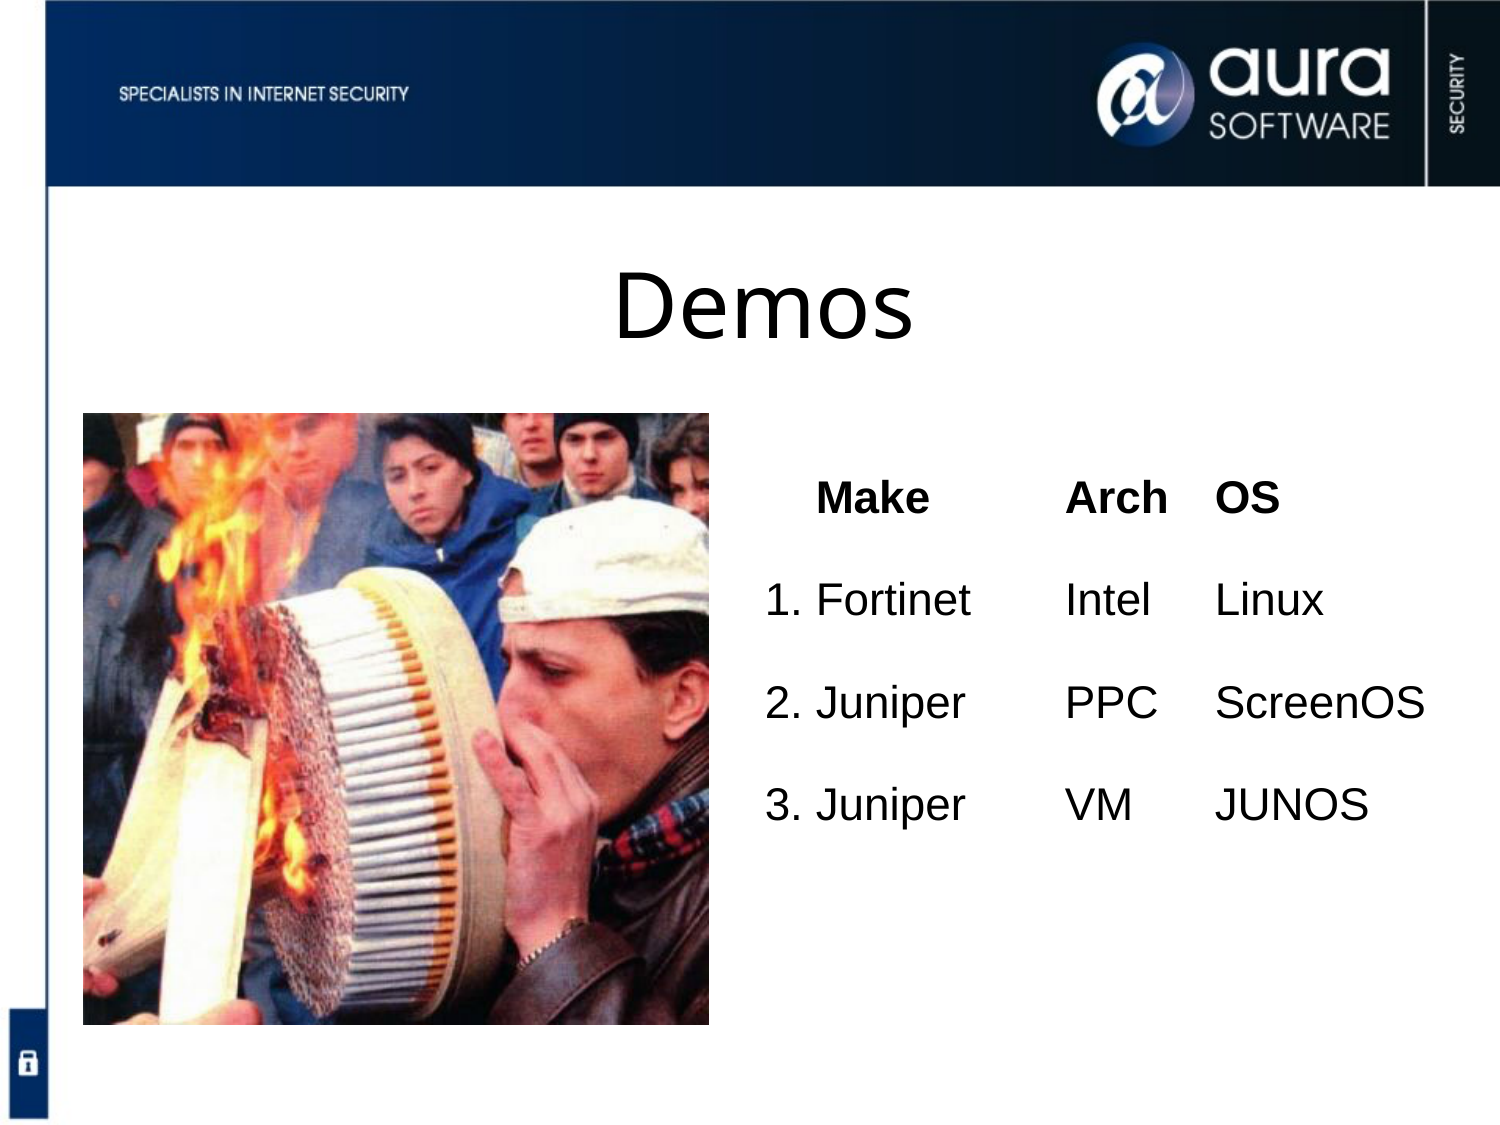

# Demos
 Make	Arch	OS
1. Fortinet 	Intel 	Linux
2. Juniper 	PPC	ScreenOS
3. Juniper 	VM	JUNOS